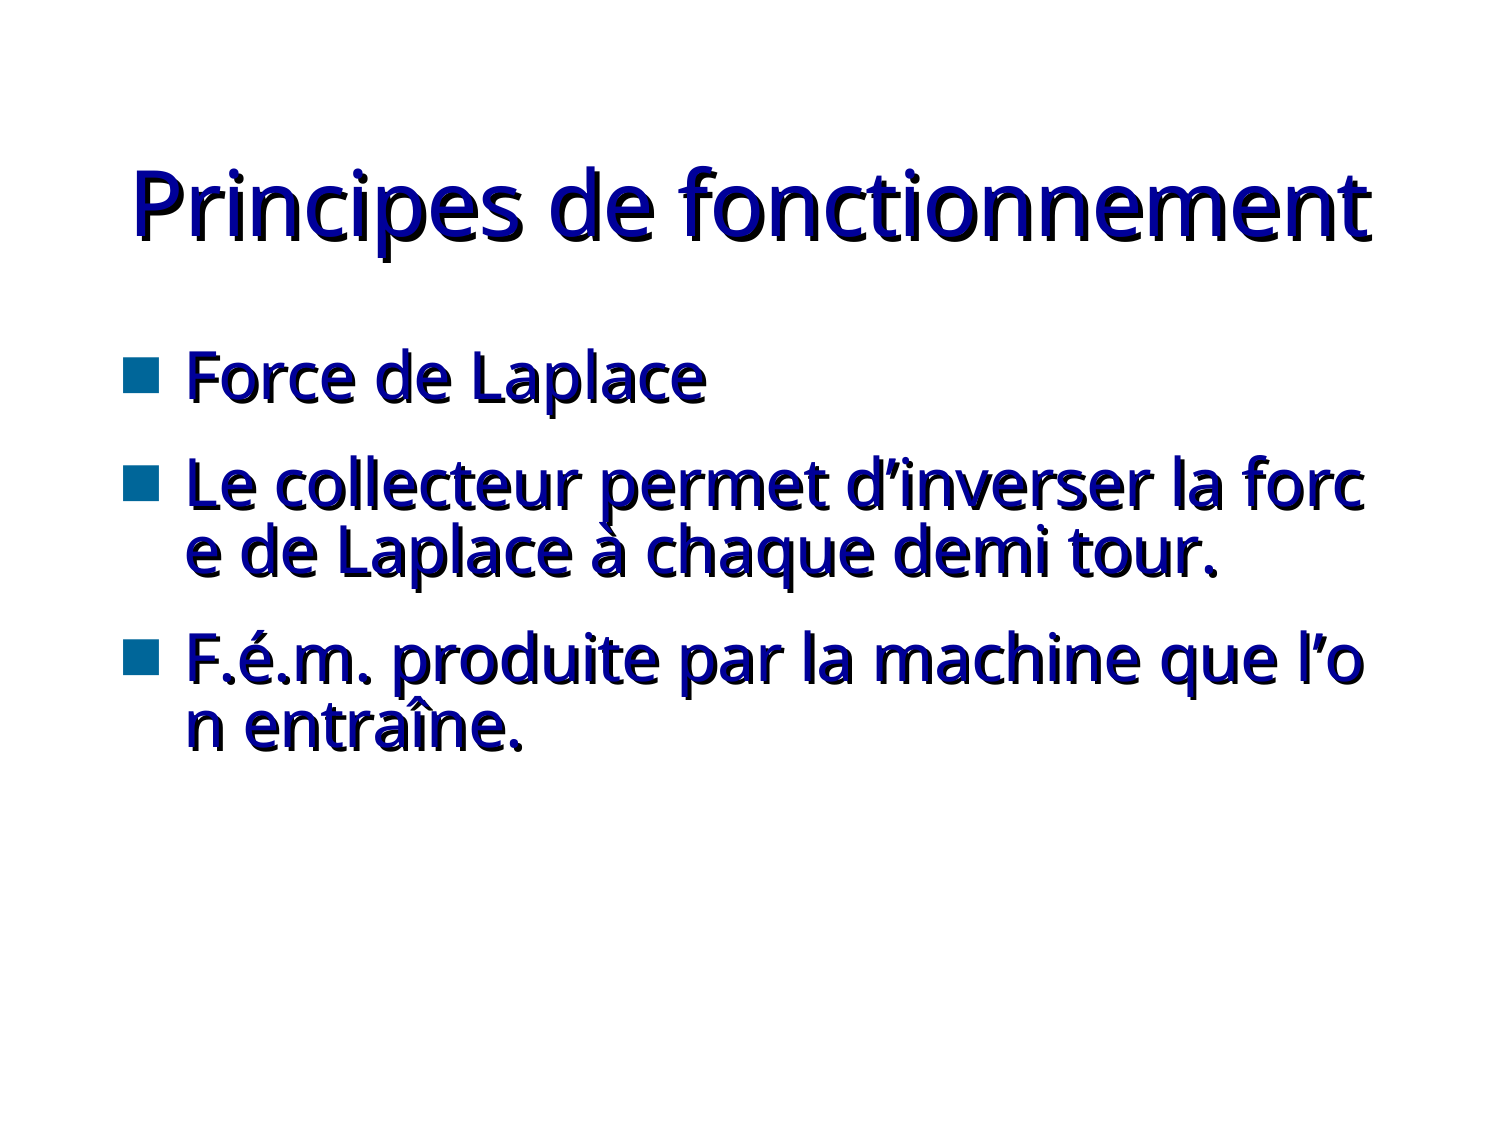

# Principes de fonctionnement
Force de Laplace
Le collecteur permet d’inverser la force de Laplace à chaque demi tour.
F.é.m. produite par la machine que l’on entraîne.